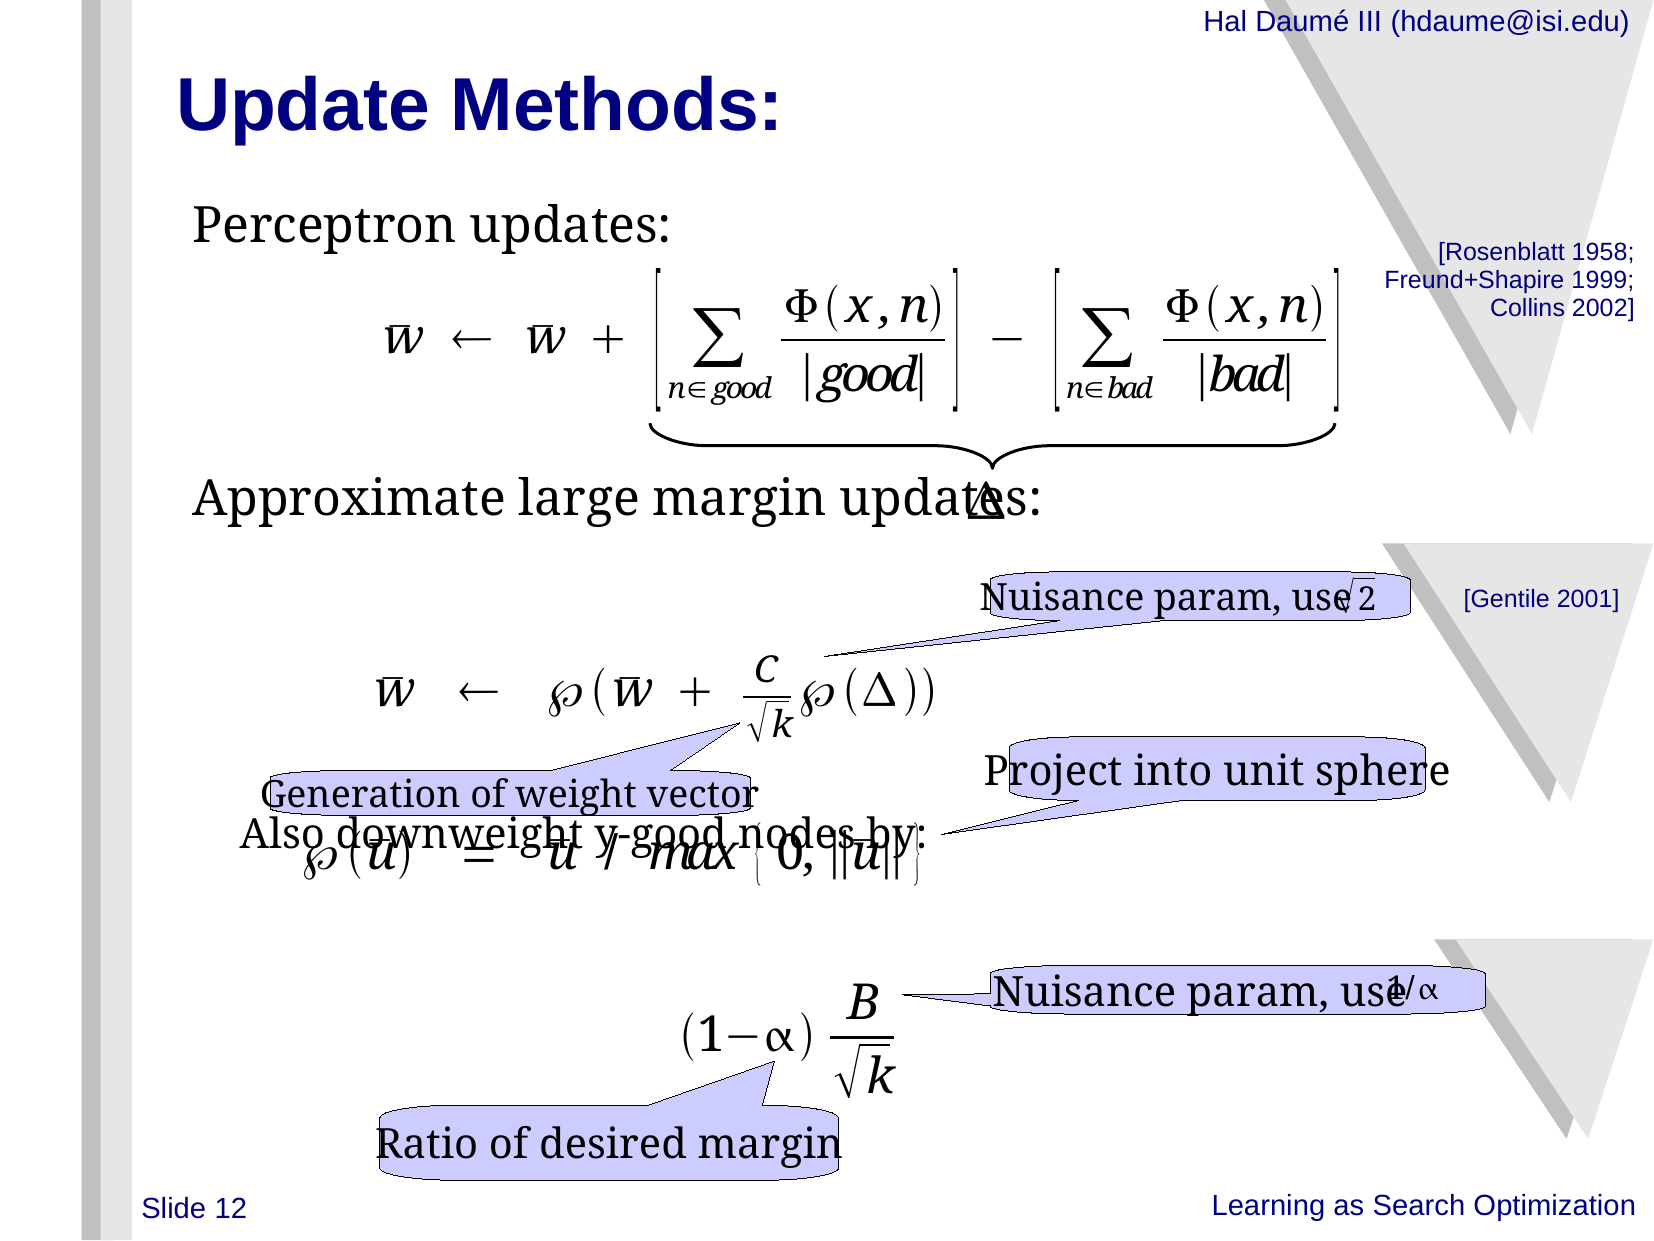

# Update Methods:
Perceptron updates:
Approximate large margin updates:
Also downweight y-good nodes by:
[Rosenblatt 1958;
 Freund+Shapire 1999;
 Collins 2002]
Nuisance param, use
[Gentile 2001]
Project into unit sphere
Generation of weight vector
Nuisance param, use
Ratio of desired margin